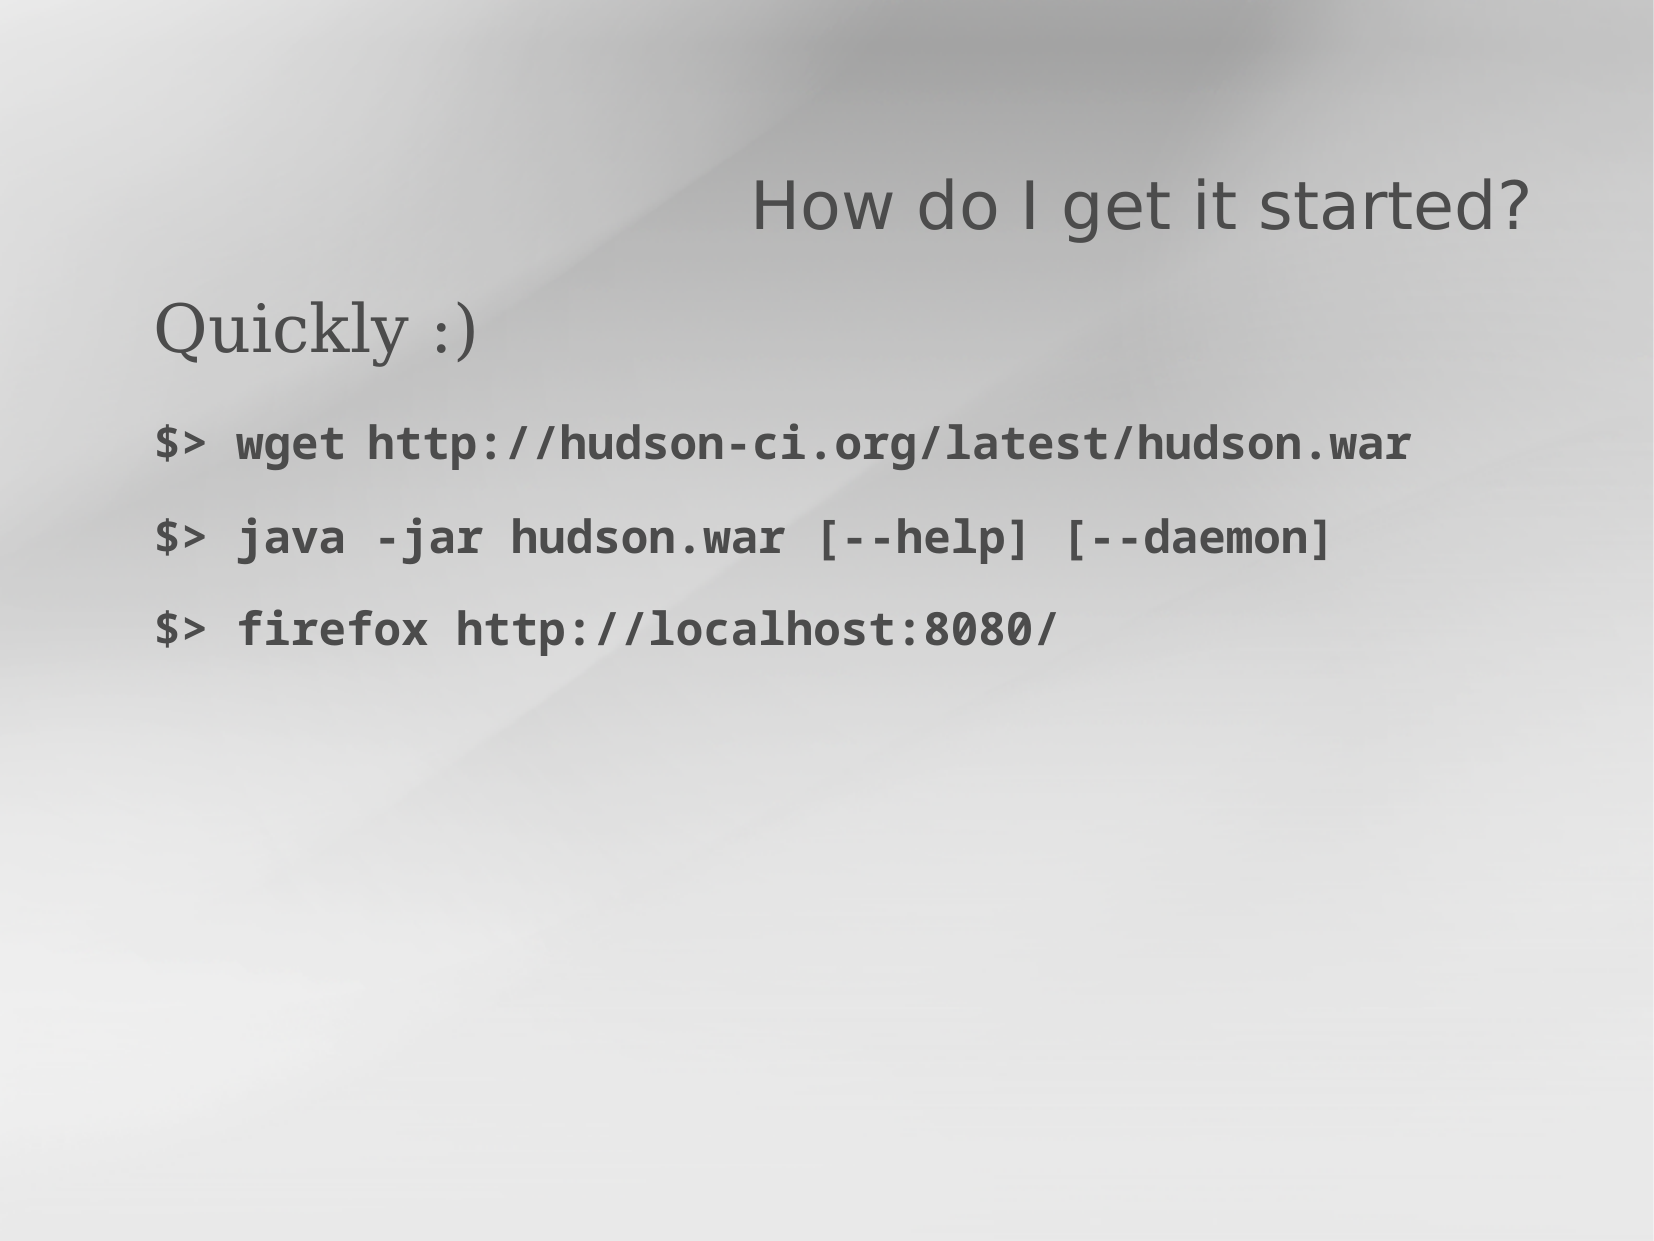

# How do I get it started?
Quickly :)
$> wget http://hudson-ci.org/latest/hudson.war
$> java -jar hudson.war [--help] [--daemon]
$> firefox http://localhost:8080/